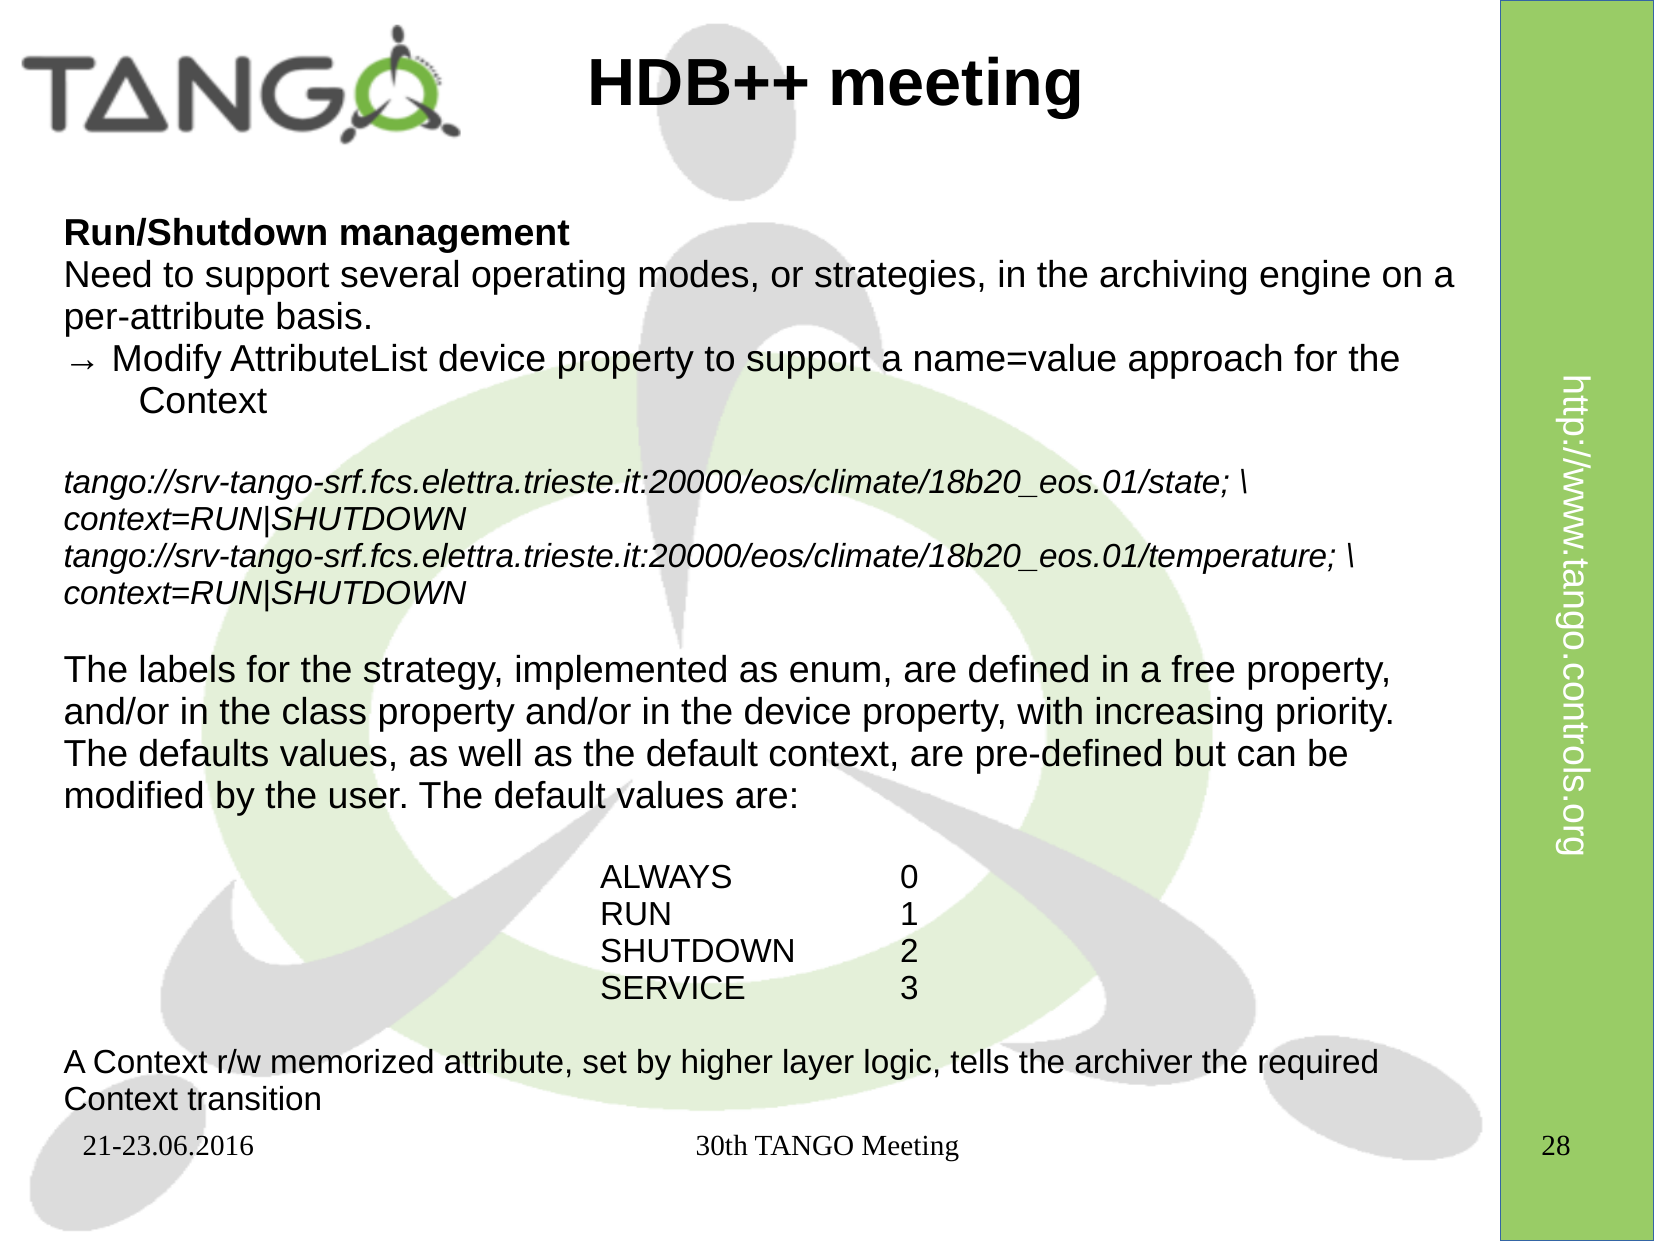

# HDB++ meeting
Run/Shutdown management
Need to support several operating modes, or strategies, in the archiving engine on a
per-attribute basis.
→ Modify AttributeList device property to support a name=value approach for the
	Context
tango://srv-tango-srf.fcs.elettra.trieste.it:20000/eos/climate/18b20_eos.01/state; \
context=RUN|SHUTDOWN
tango://srv-tango-srf.fcs.elettra.trieste.it:20000/eos/climate/18b20_eos.01/temperature; \
context=RUN|SHUTDOWN
The labels for the strategy, implemented as enum, are defined in a free property,
and/or in the class property and/or in the device property, with increasing priority.
The defaults values, as well as the default context, are pre-defined but can be
modified by the user. The default values are:
ALWAYS			0
RUN 			1
SHUTDOWN		2
SERVICE			3
A Context r/w memorized attribute, set by higher layer logic, tells the archiver the required
Context transition
21-23.06.2016
30th TANGO Meeting
28